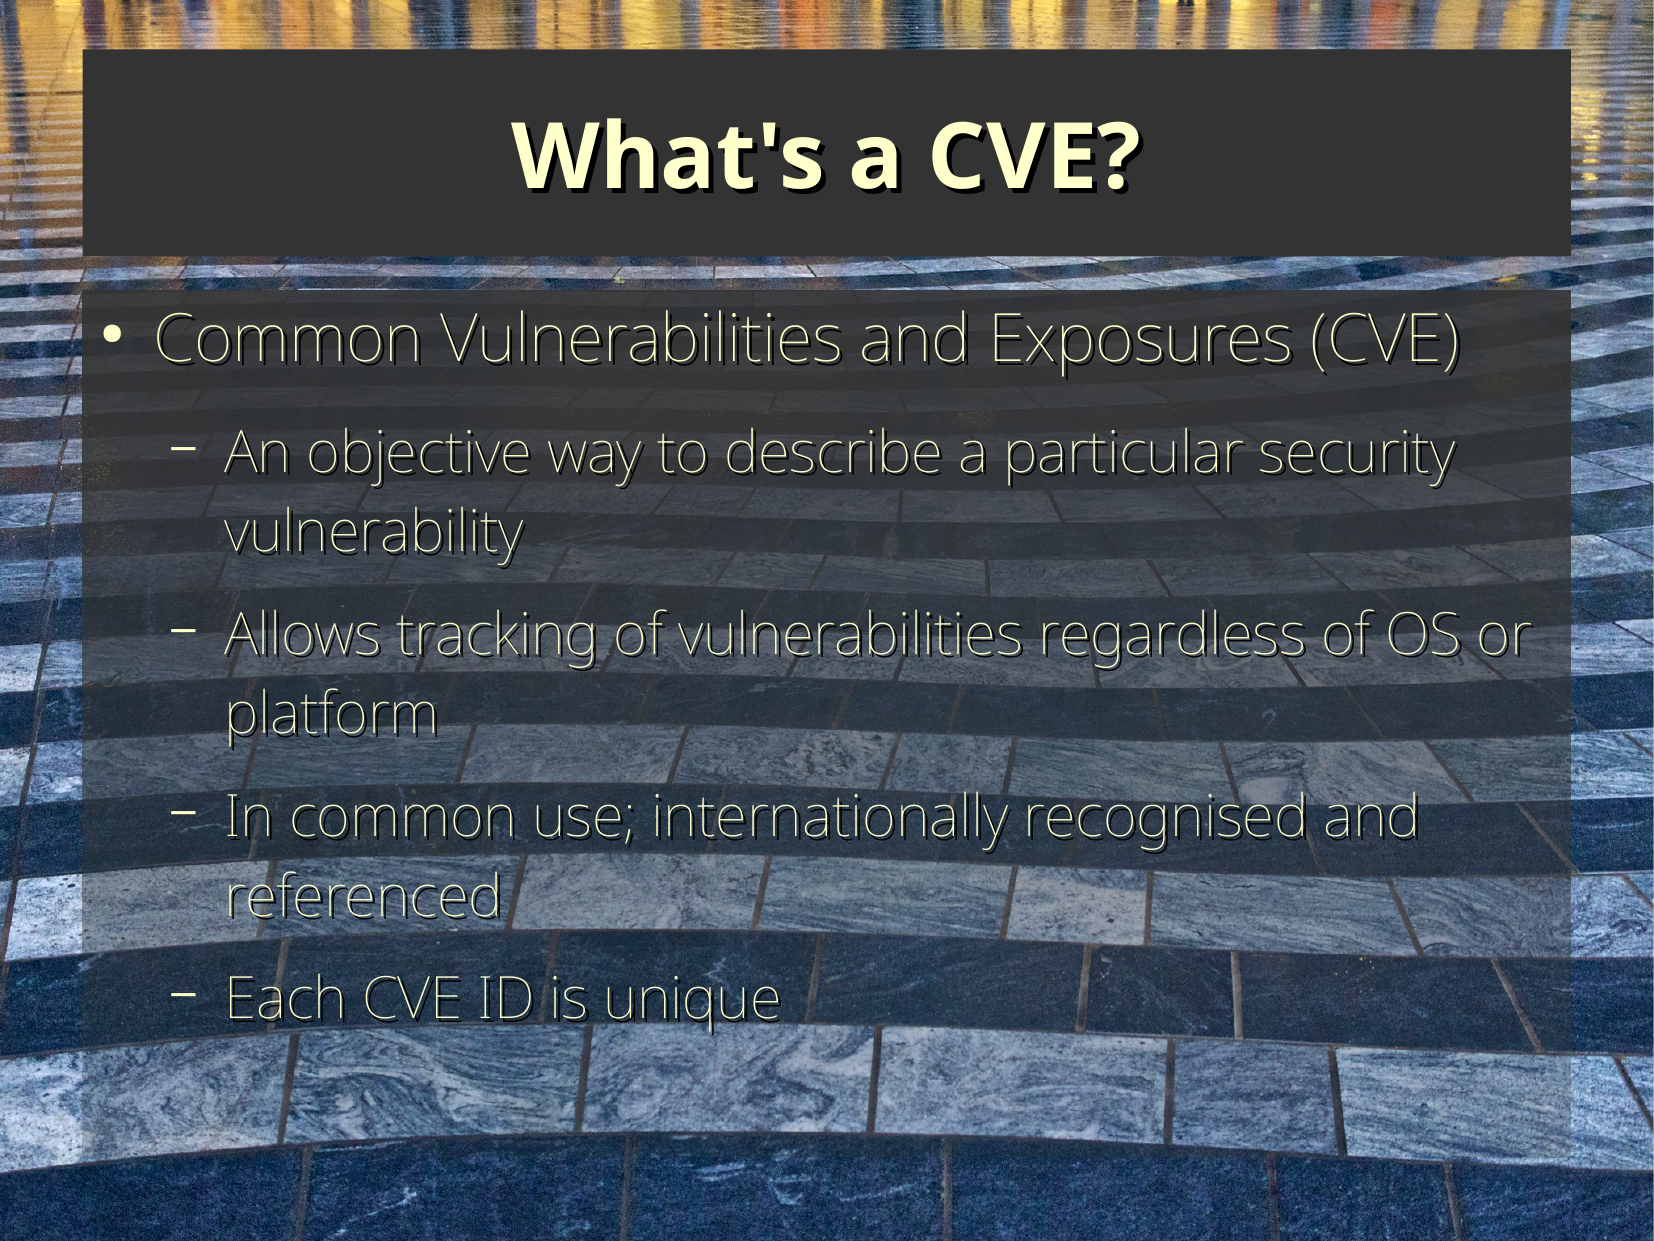

# What's a CVE?
Common Vulnerabilities and Exposures (CVE)
An objective way to describe a particular security vulnerability
Allows tracking of vulnerabilities regardless of OS or platform
In common use; internationally recognised and referenced
Each CVE ID is unique